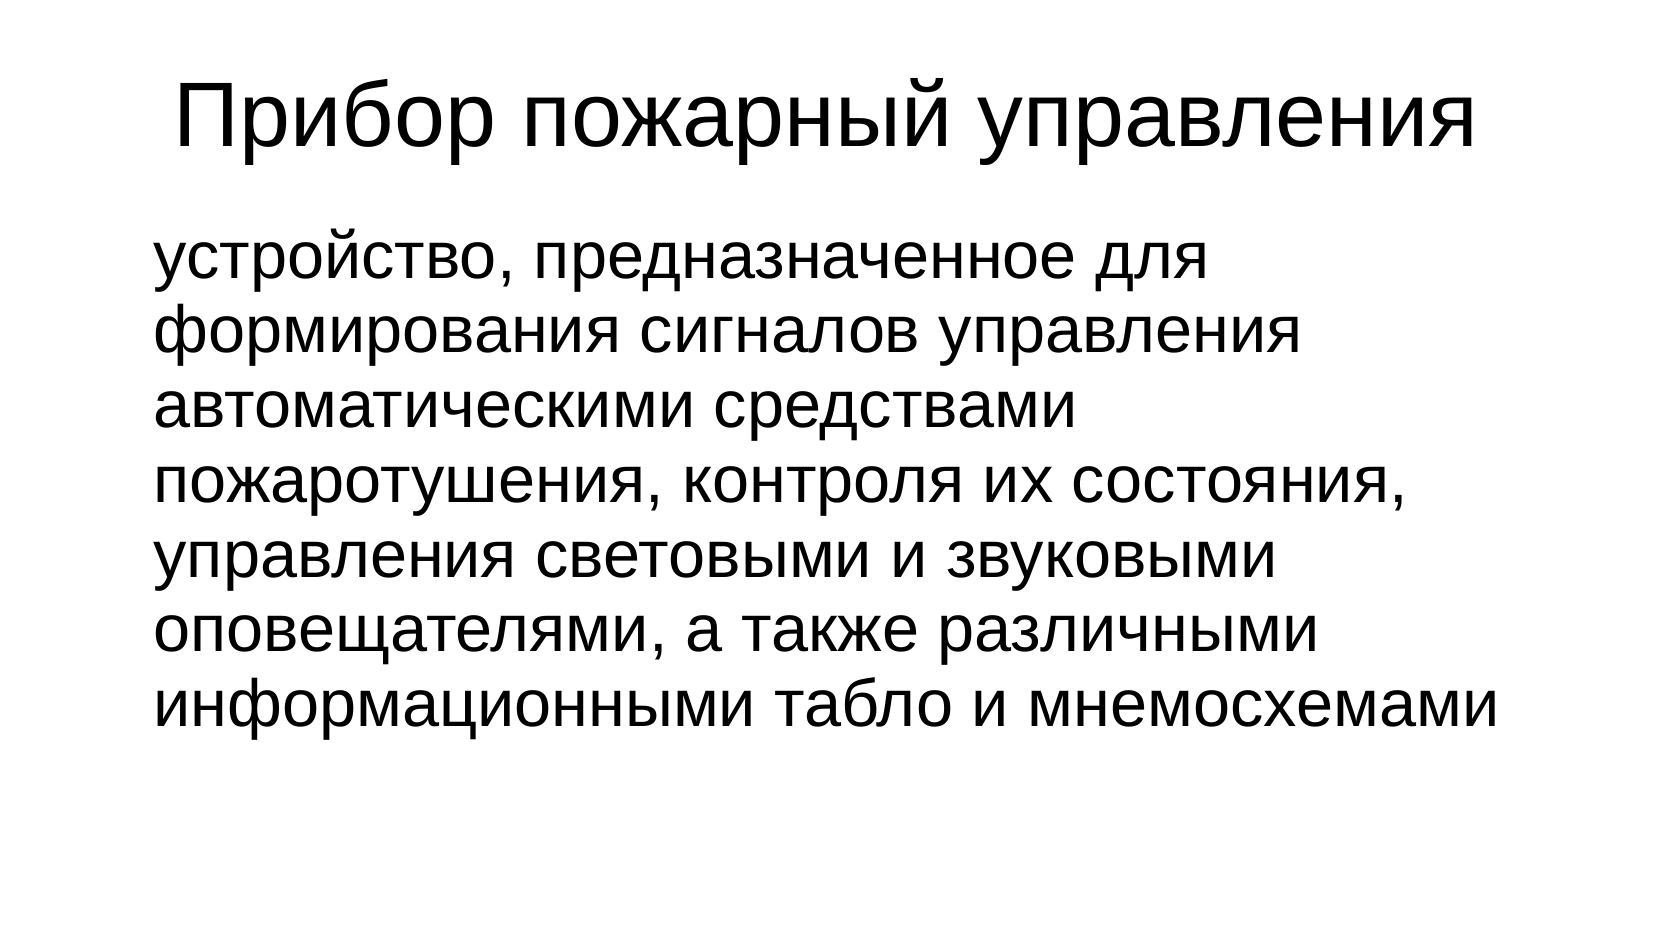

# Прибор пожарный управления
устройство, предназначенное для формирования сигналов управления автоматическими средствами пожаротушения, контроля их состояния, управления световыми и звуковыми оповещателями, а также различными информационными табло и мнемосхемами